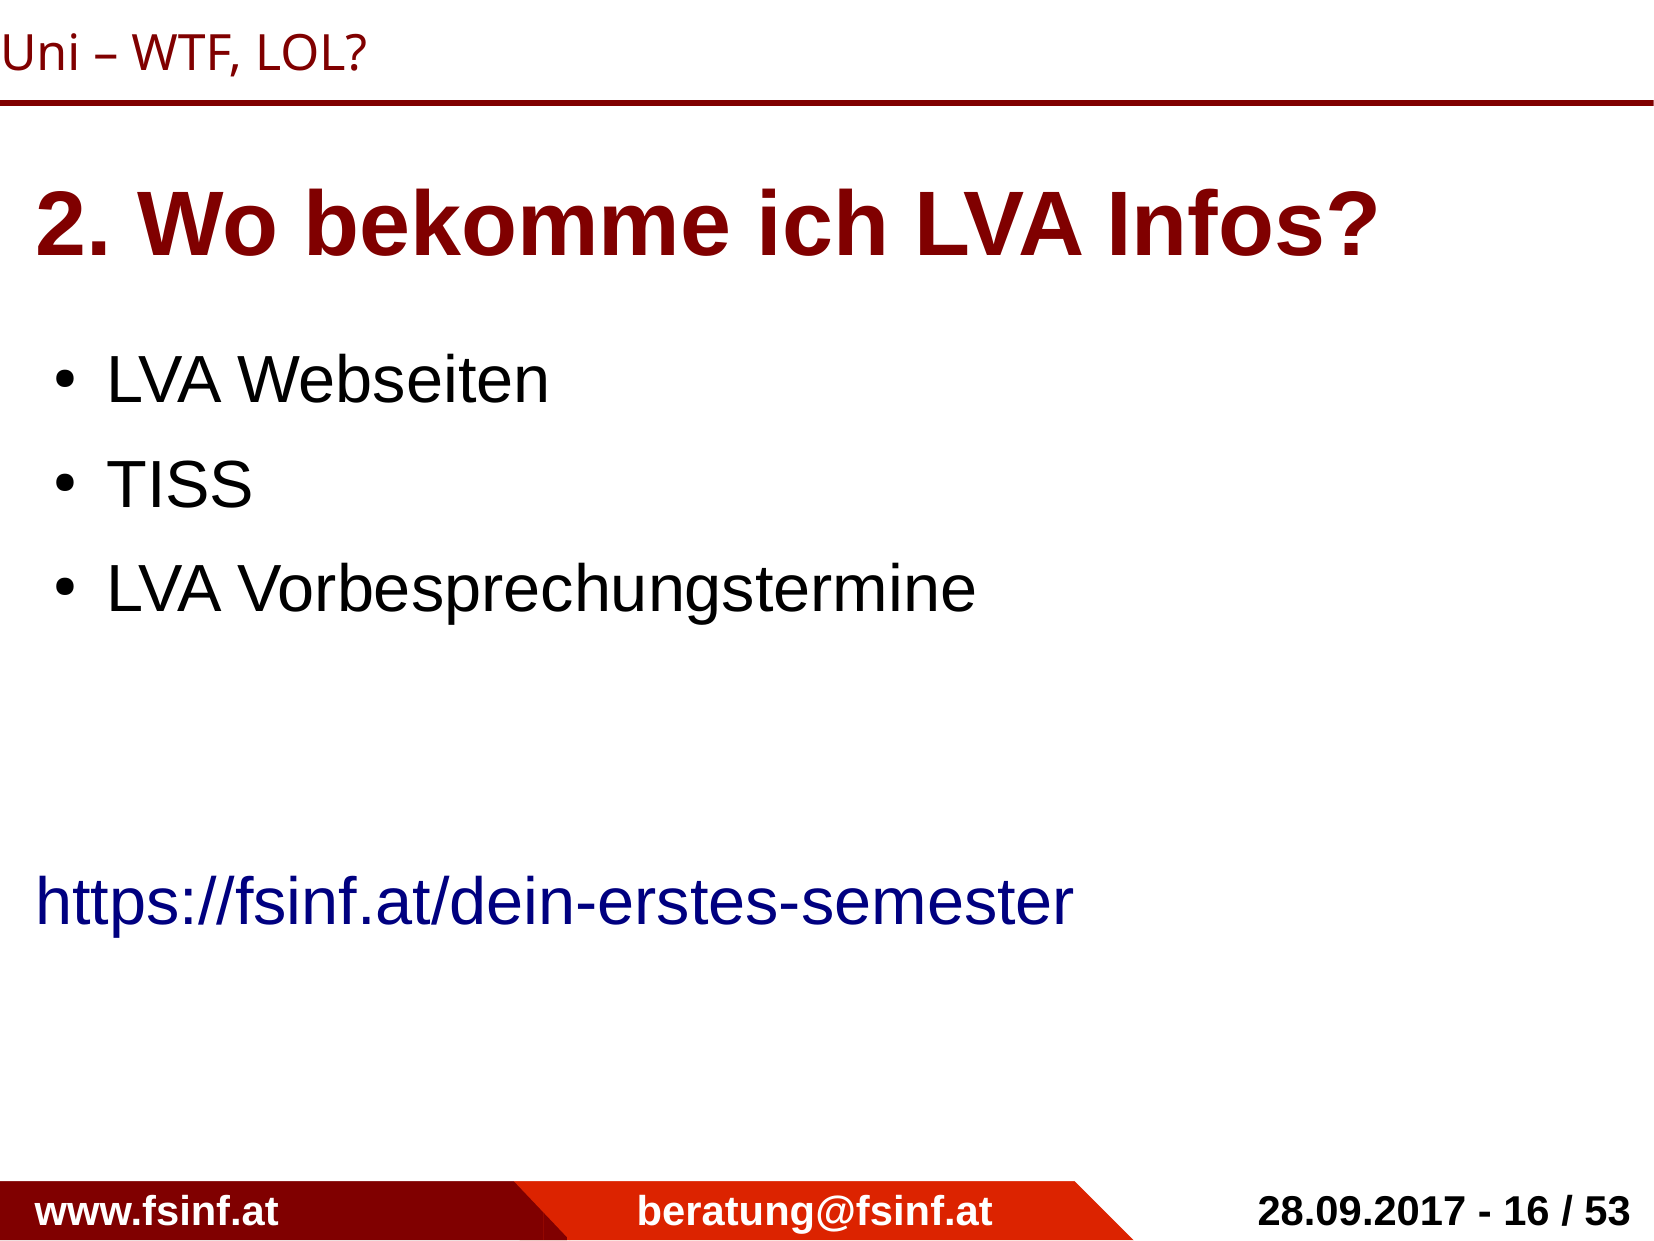

# 2. Wo bekomme ich LVA Infos?
LVA Webseiten
TISS
LVA Vorbesprechungstermine
https://fsinf.at/dein-erstes-semester